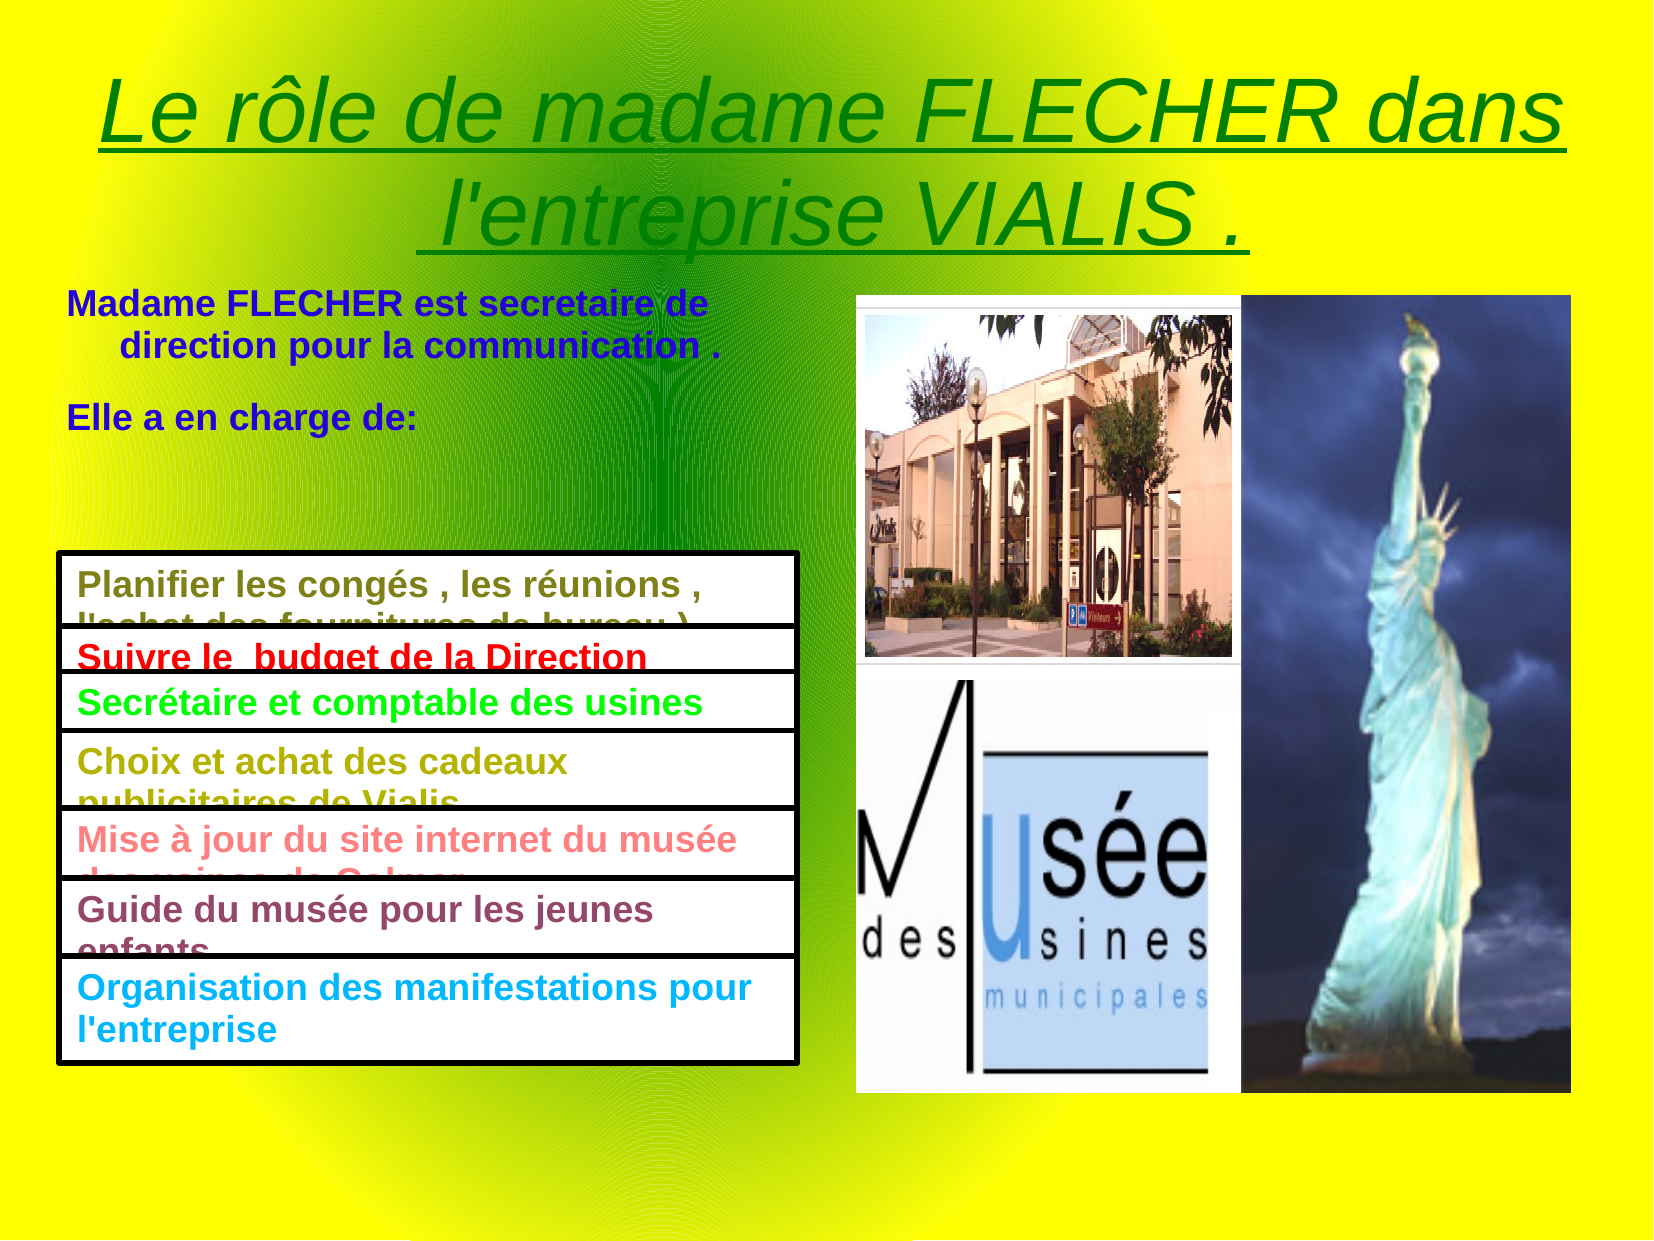

# Le rôle de madame FLECHER dans l'entreprise VIALIS .
Madame FLECHER est secretaire de direction pour la communication .
Elle a en charge de:
Planifier les congés , les réunions , l'achat des fournitures de bureau ),
Suivre le budget de la Direction
Secrétaire et comptable des usines municipales de Colmar
Choix et achat des cadeaux publicitaires de Vialis
Mise à jour du site internet du musée des usines de Colmar
Guide du musée pour les jeunes enfants
Organisation des manifestations pour l'entreprise